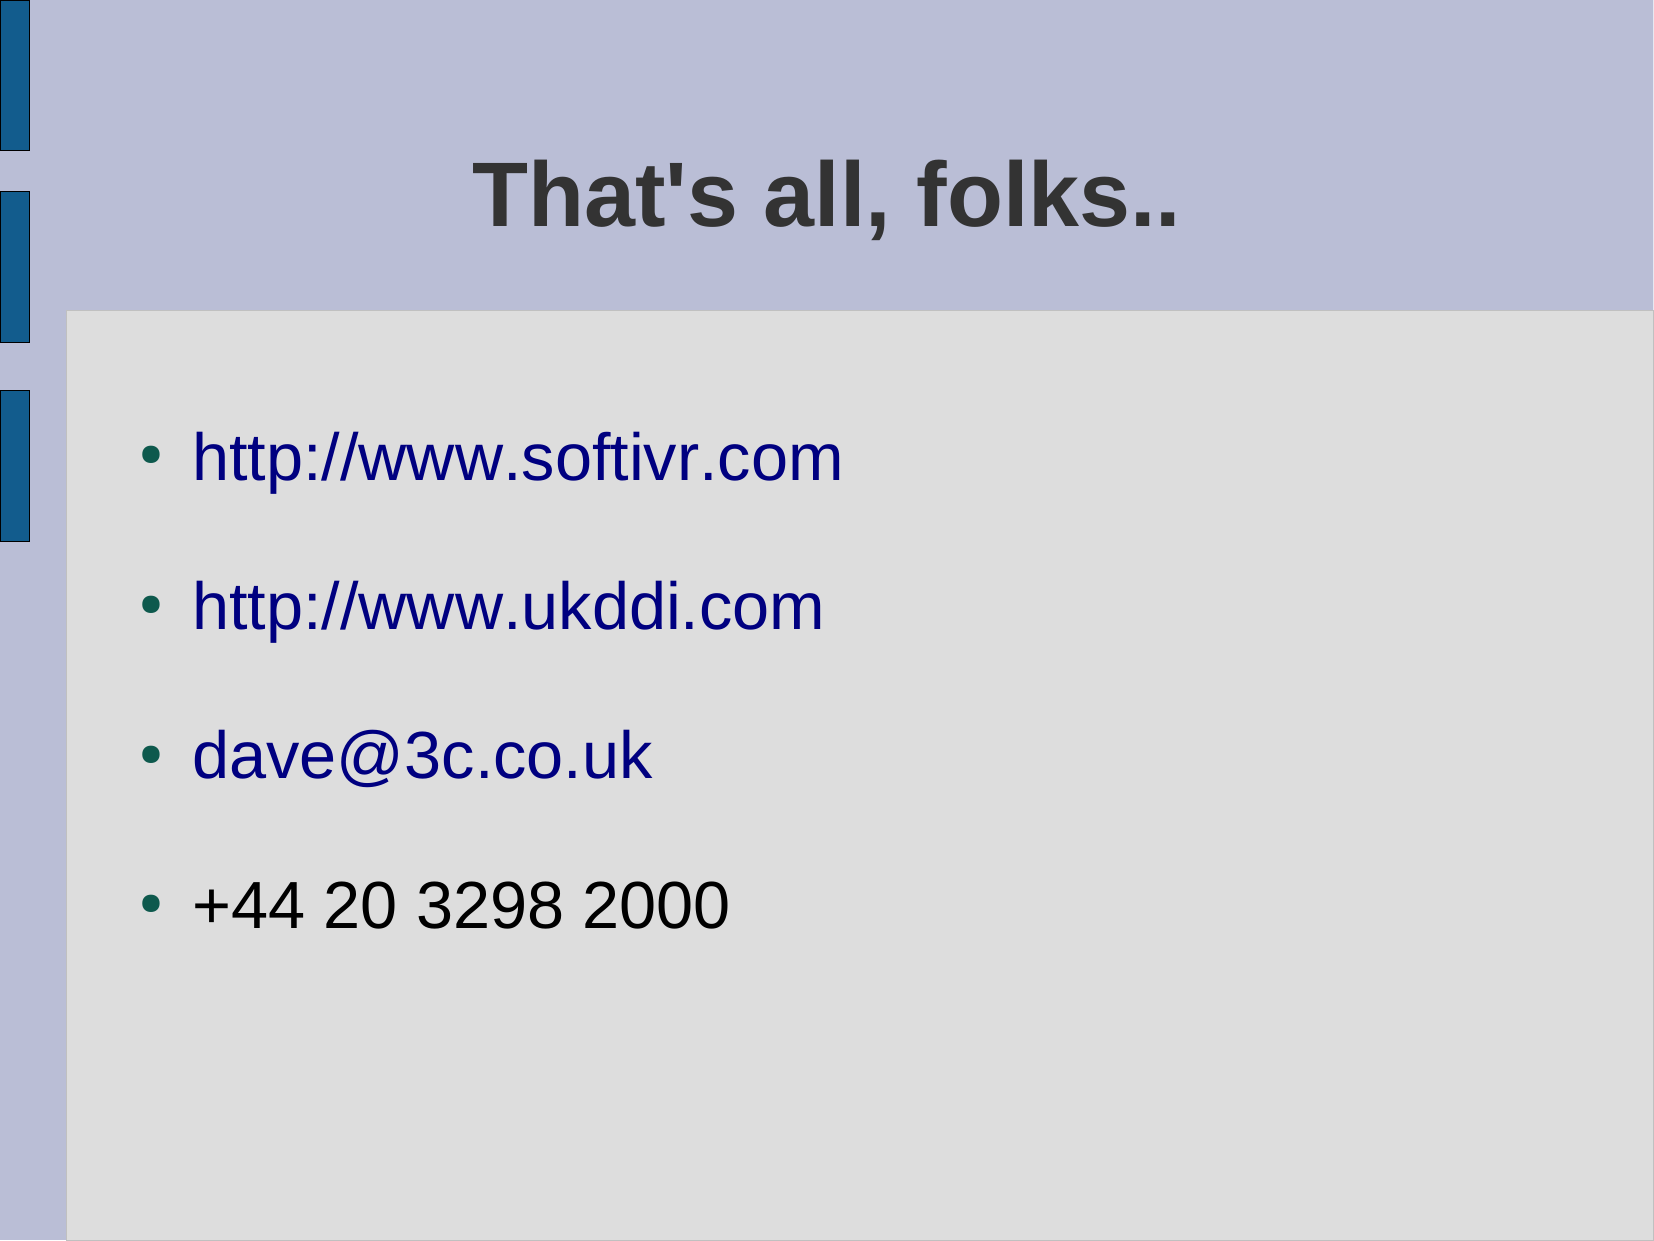

# That's all, folks..
http://www.softivr.com
http://www.ukddi.com
dave@3c.co.uk
+44 20 3298 2000